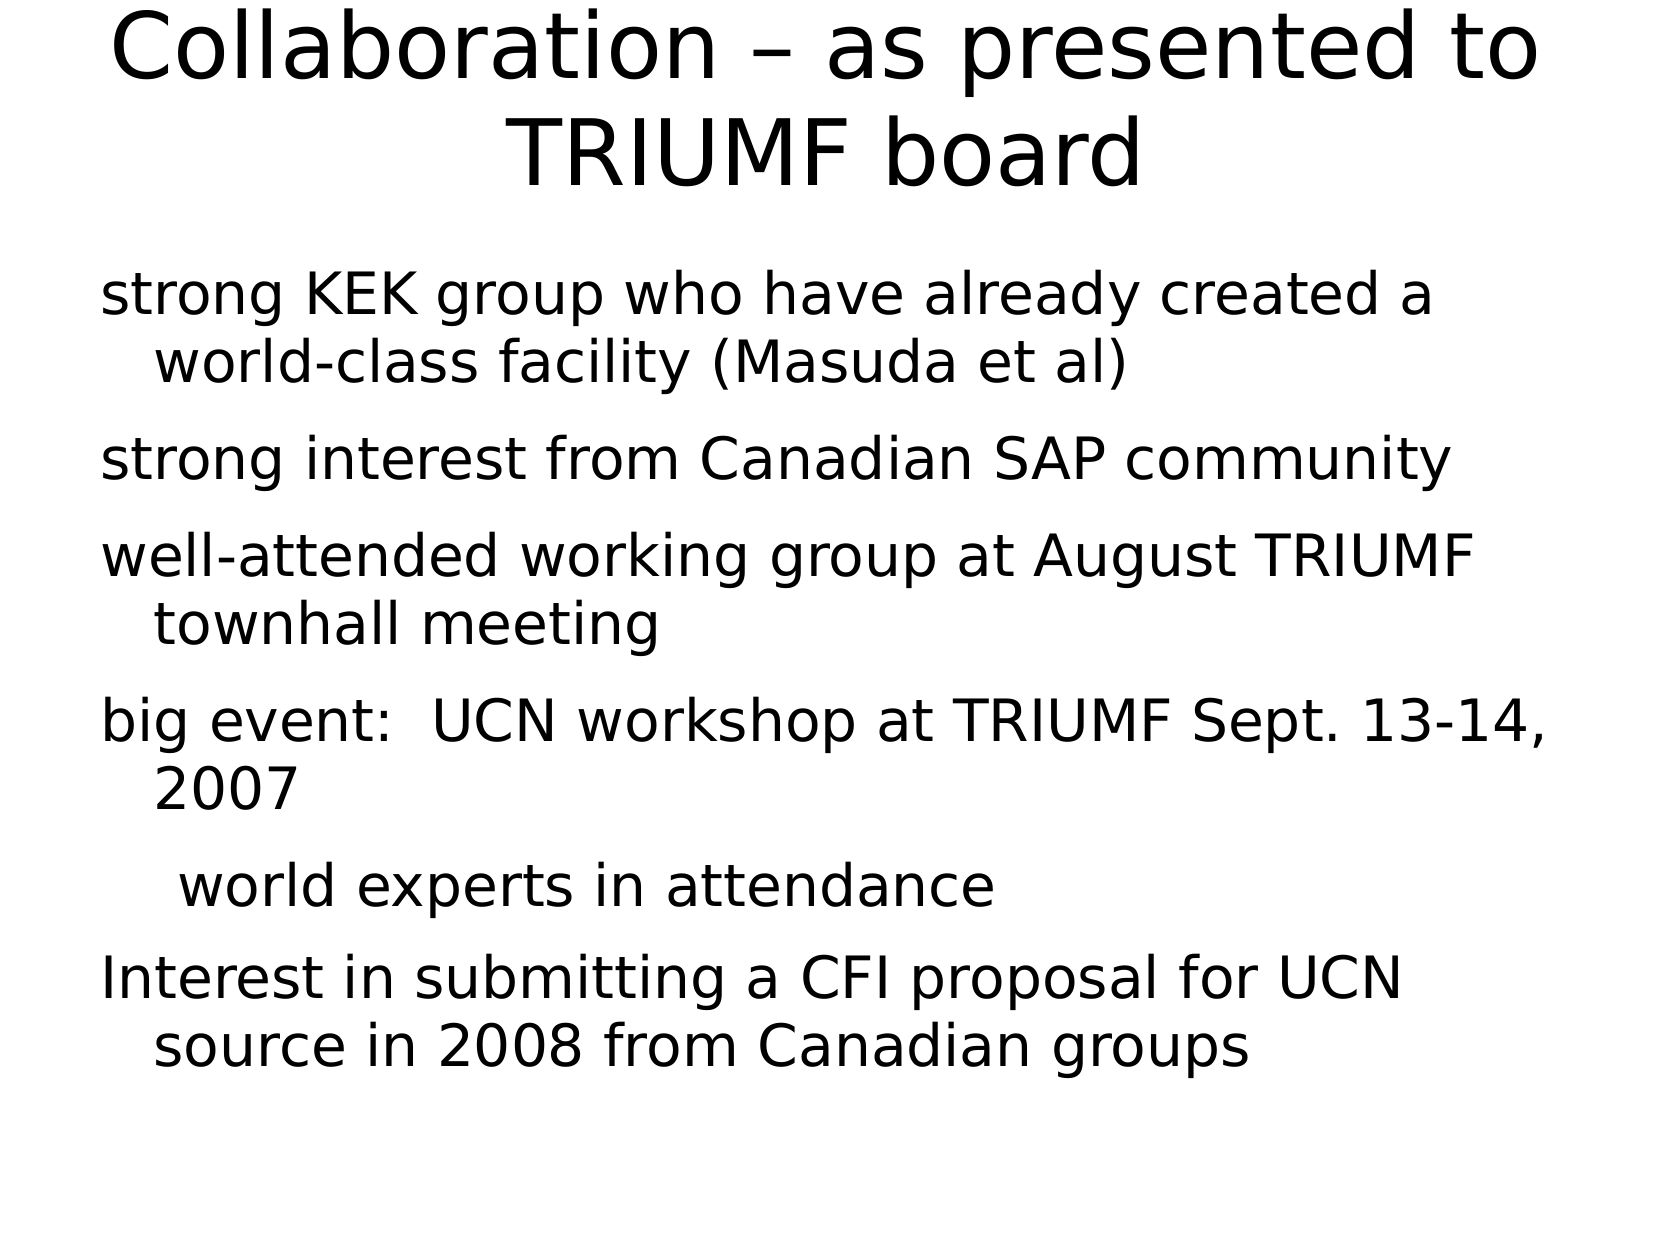

# Collaboration – as presented to TRIUMF board
strong KEK group who have already created a world-class facility (Masuda et al)
strong interest from Canadian SAP community
well-attended working group at August TRIUMF townhall meeting
big event: UCN workshop at TRIUMF Sept. 13-14, 2007
world experts in attendance
Interest in submitting a CFI proposal for UCN source in 2008 from Canadian groups